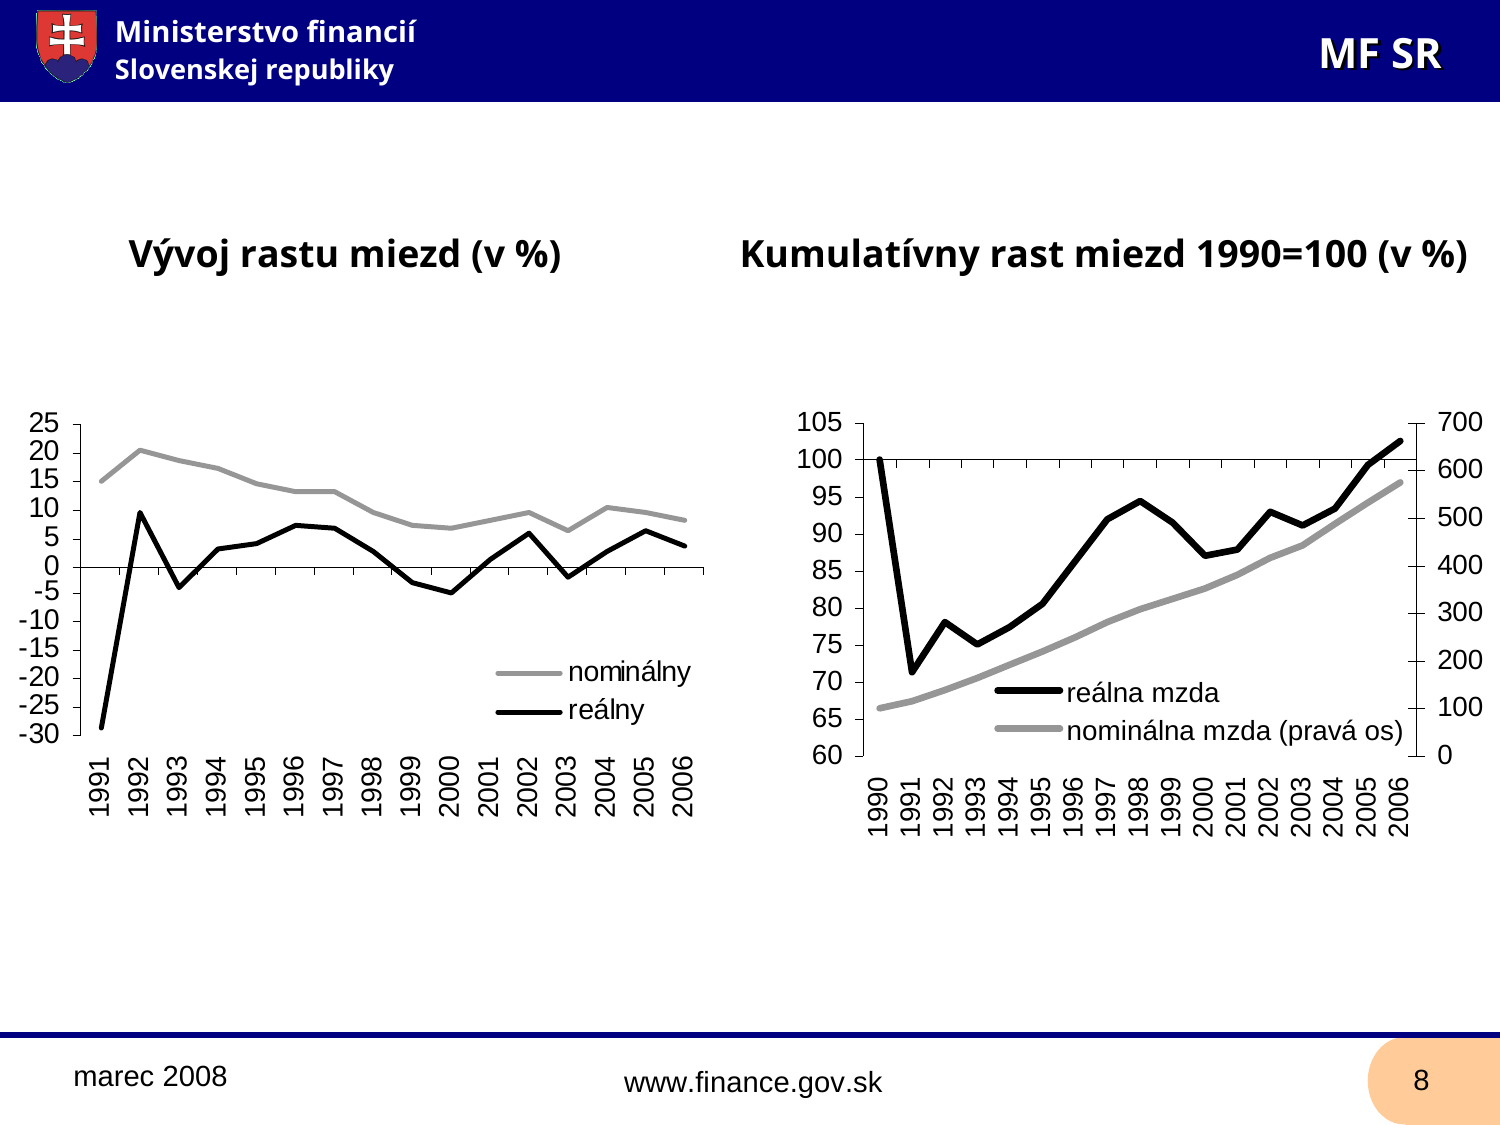

Vývoj rastu miezd (v %)
Kumulatívny rast miezd 1990=100 (v %)
marec 2008
8
www.finance.gov.sk